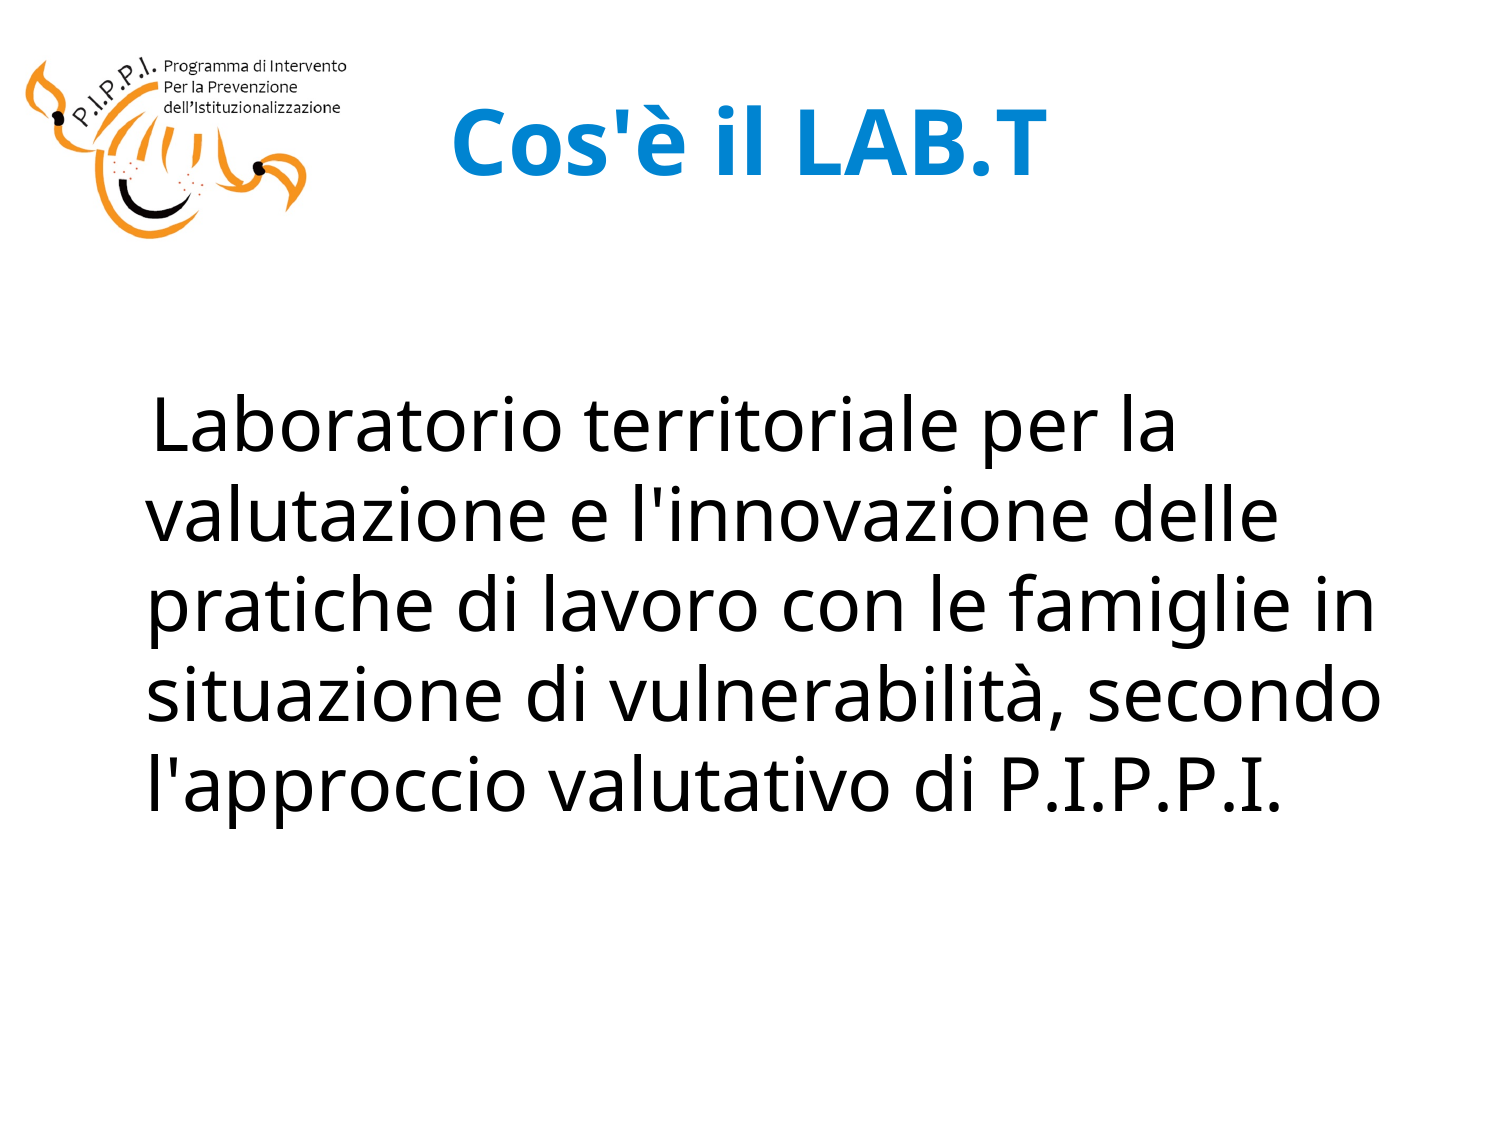

# Cos'è il LAB.T
 Laboratorio territoriale per la valutazione e l'innovazione delle pratiche di lavoro con le famiglie in situazione di vulnerabilità, secondo l'approccio valutativo di P.I.P.P.I.